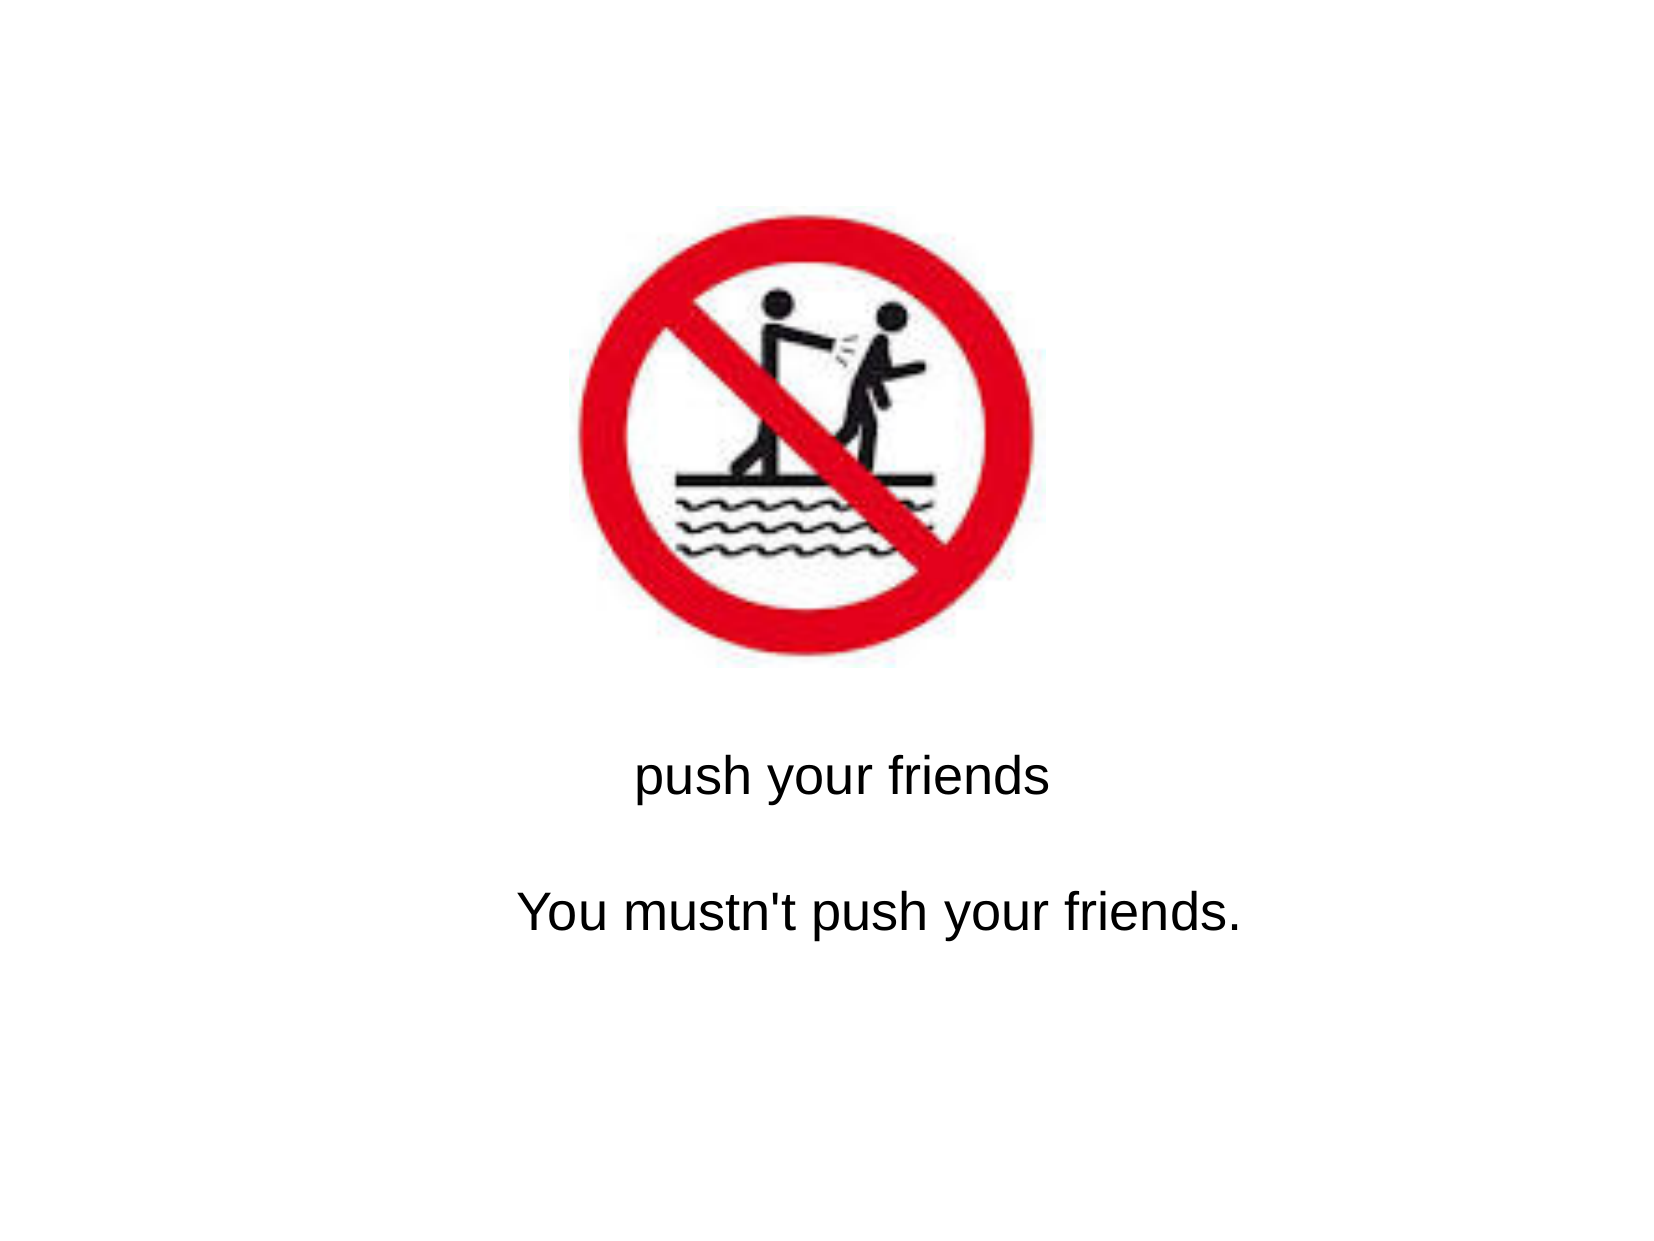

push your friends
You mustn't push your friends.